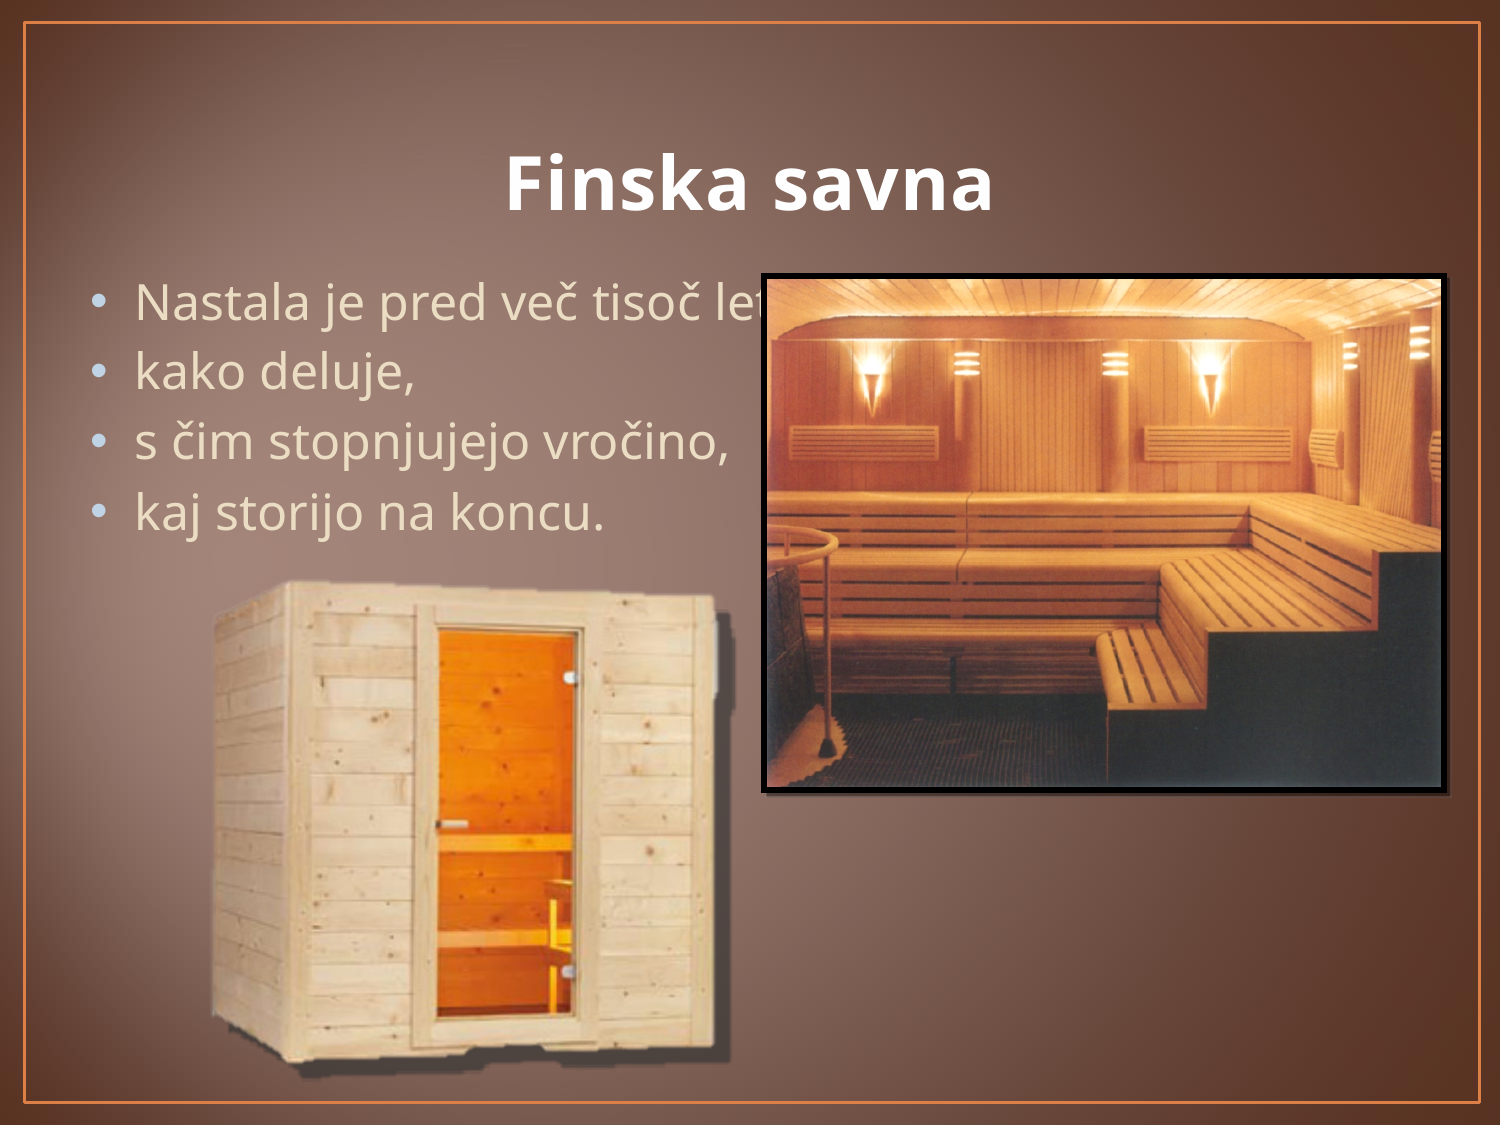

# Finska savna
Nastala je pred več tisoč leti,
kako deluje,
s čim stopnjujejo vročino,
kaj storijo na koncu.